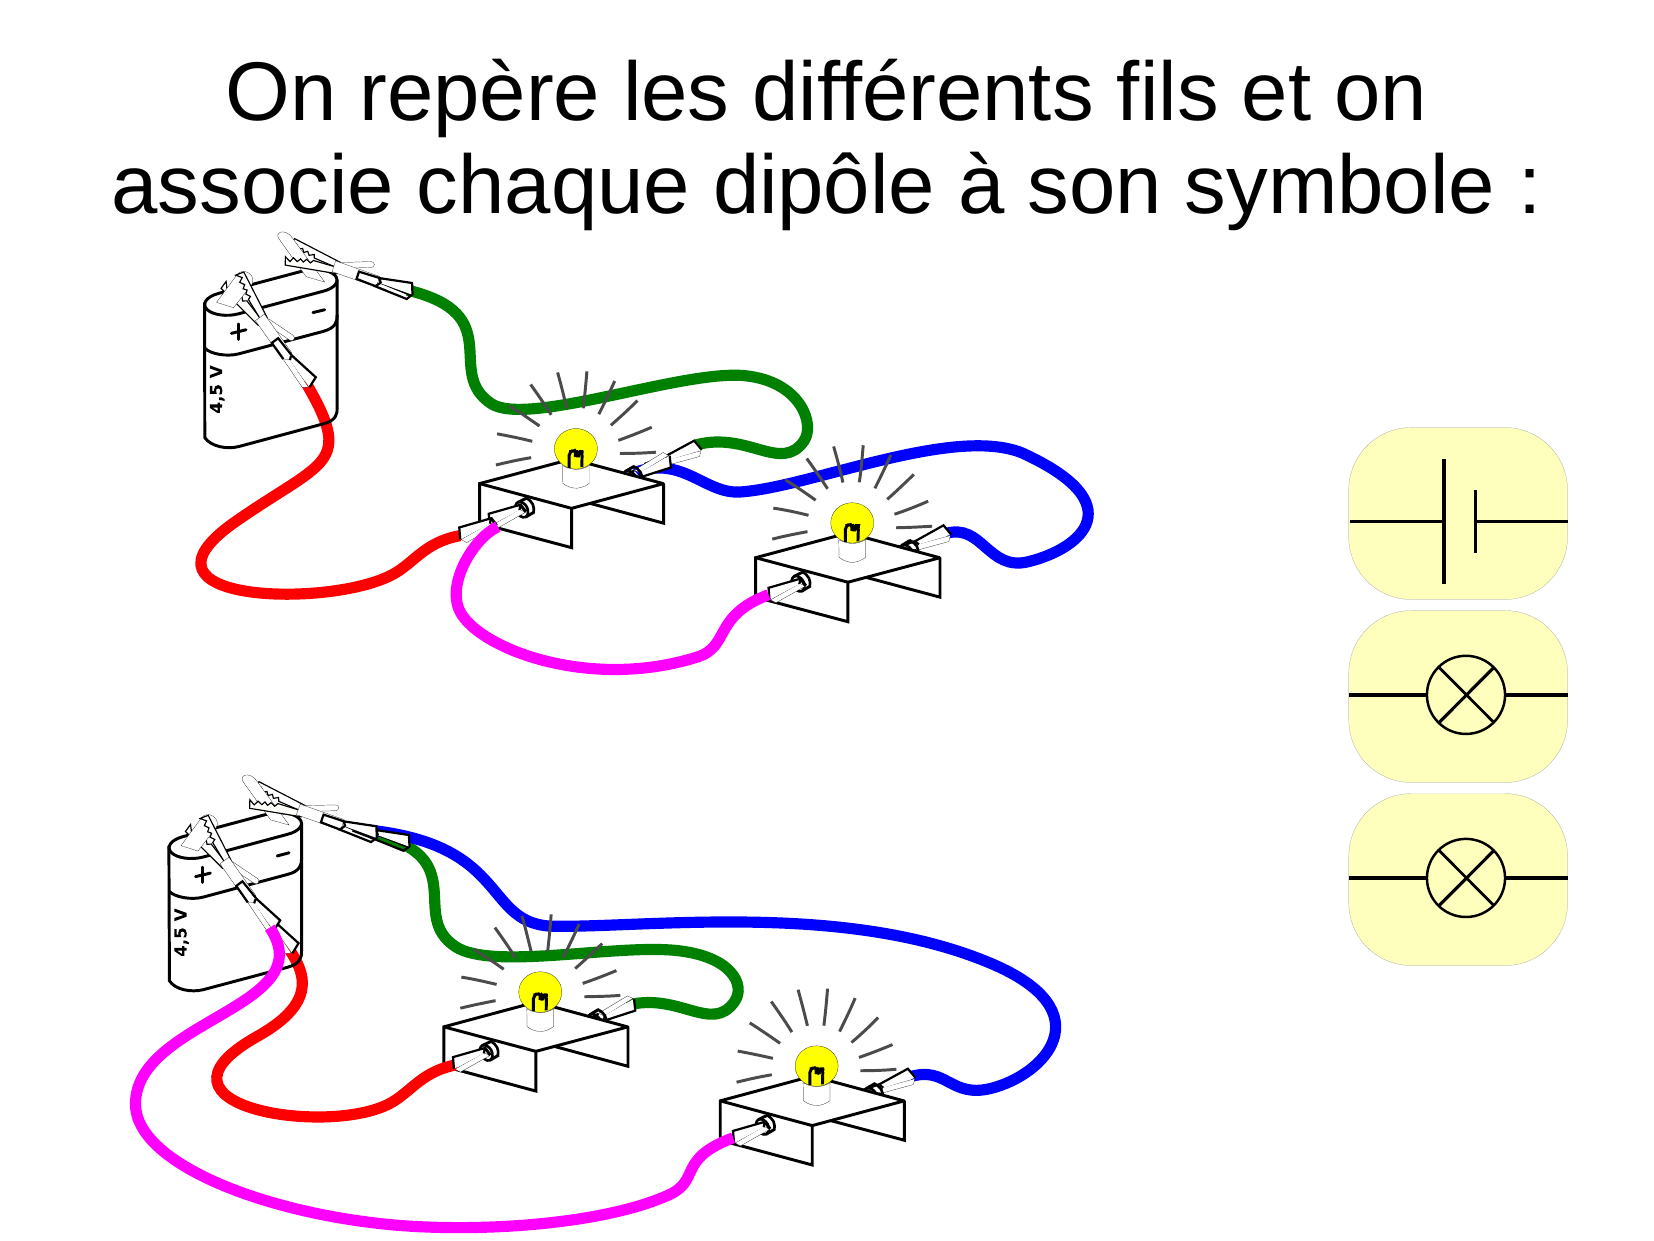

# On repère les différents fils et on associe chaque dipôle à son symbole :